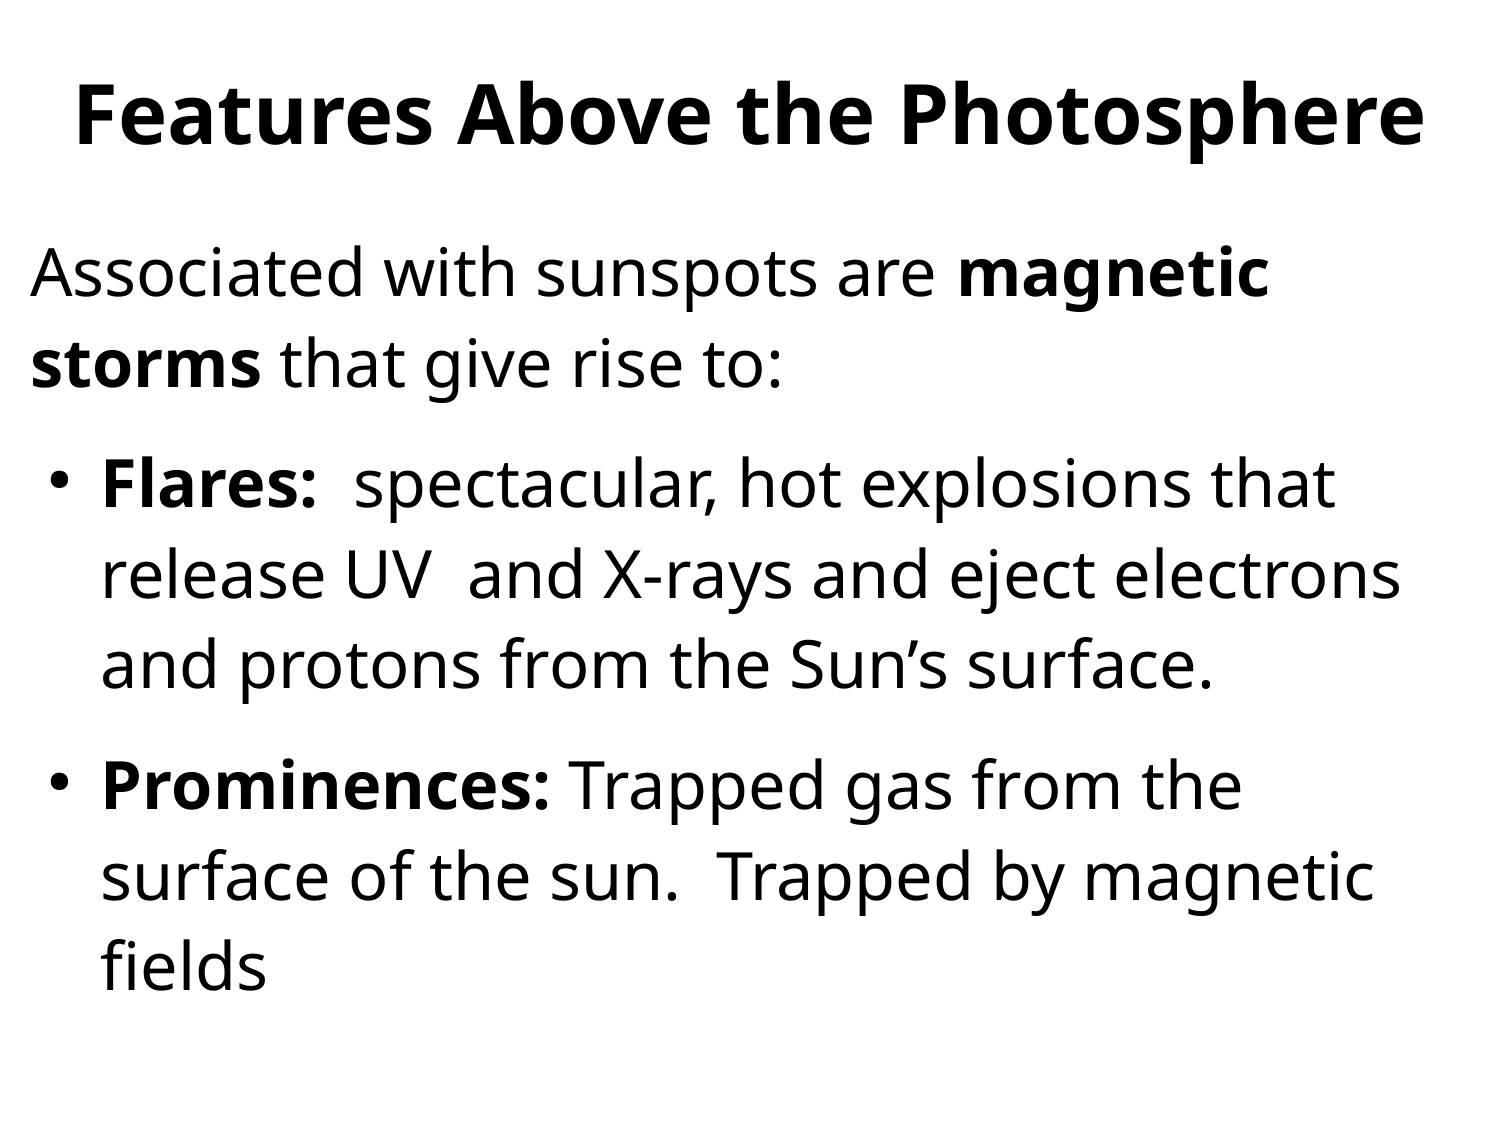

# Features Above the Photosphere
Associated with sunspots are magnetic storms that give rise to:
Flares: spectacular, hot explosions that release UV and X-rays and eject electrons and protons from the Sun’s surface.
Prominences: Trapped gas from the surface of the sun. Trapped by magnetic fields